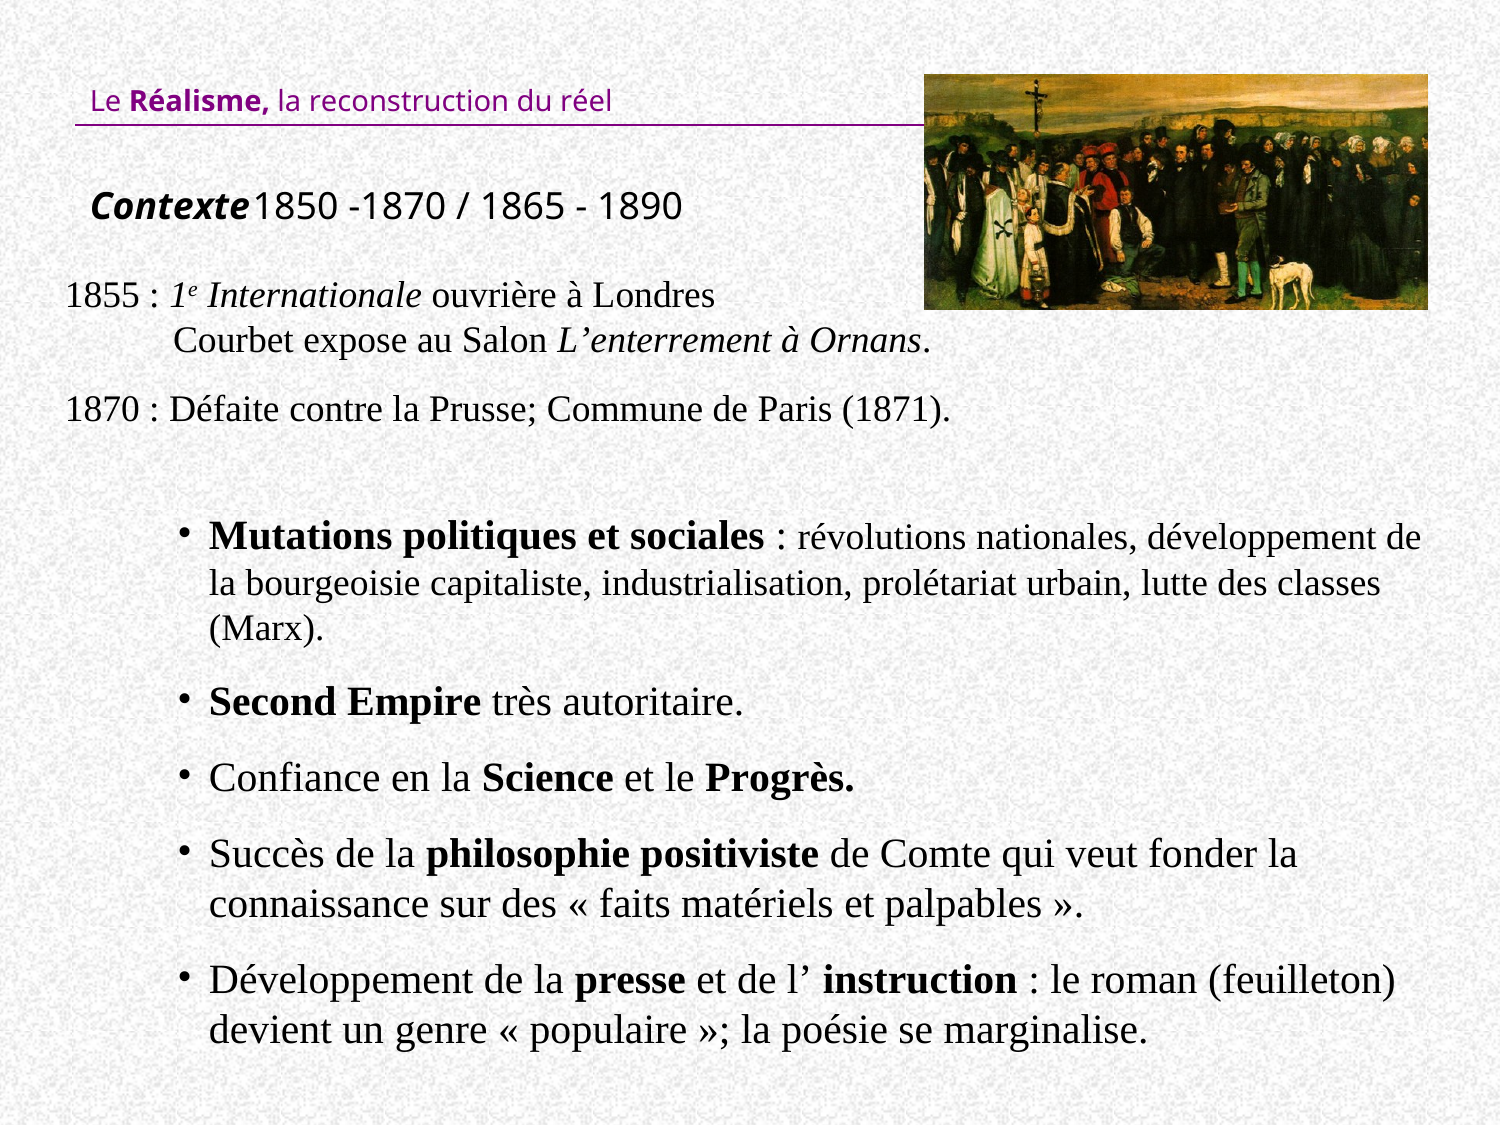

Le Réalisme, la reconstruction du réel
Contexte	1850 -1870 / 1865 - 1890
1855 : 1e Internationale ouvrière à Londres
	Courbet expose au Salon L’enterrement à Ornans.
1870 : Défaite contre la Prusse; Commune de Paris (1871).
Mutations politiques et sociales : révolutions nationales, développement de la bourgeoisie capitaliste, industrialisation, prolétariat urbain, lutte des classes (Marx).
Second Empire très autoritaire.
Confiance en la Science et le Progrès.
Succès de la philosophie positiviste de Comte qui veut fonder la connaissance sur des « faits matériels et palpables ».
Développement de la presse et de l’ instruction : le roman (feuilleton) devient un genre « populaire »; la poésie se marginalise.